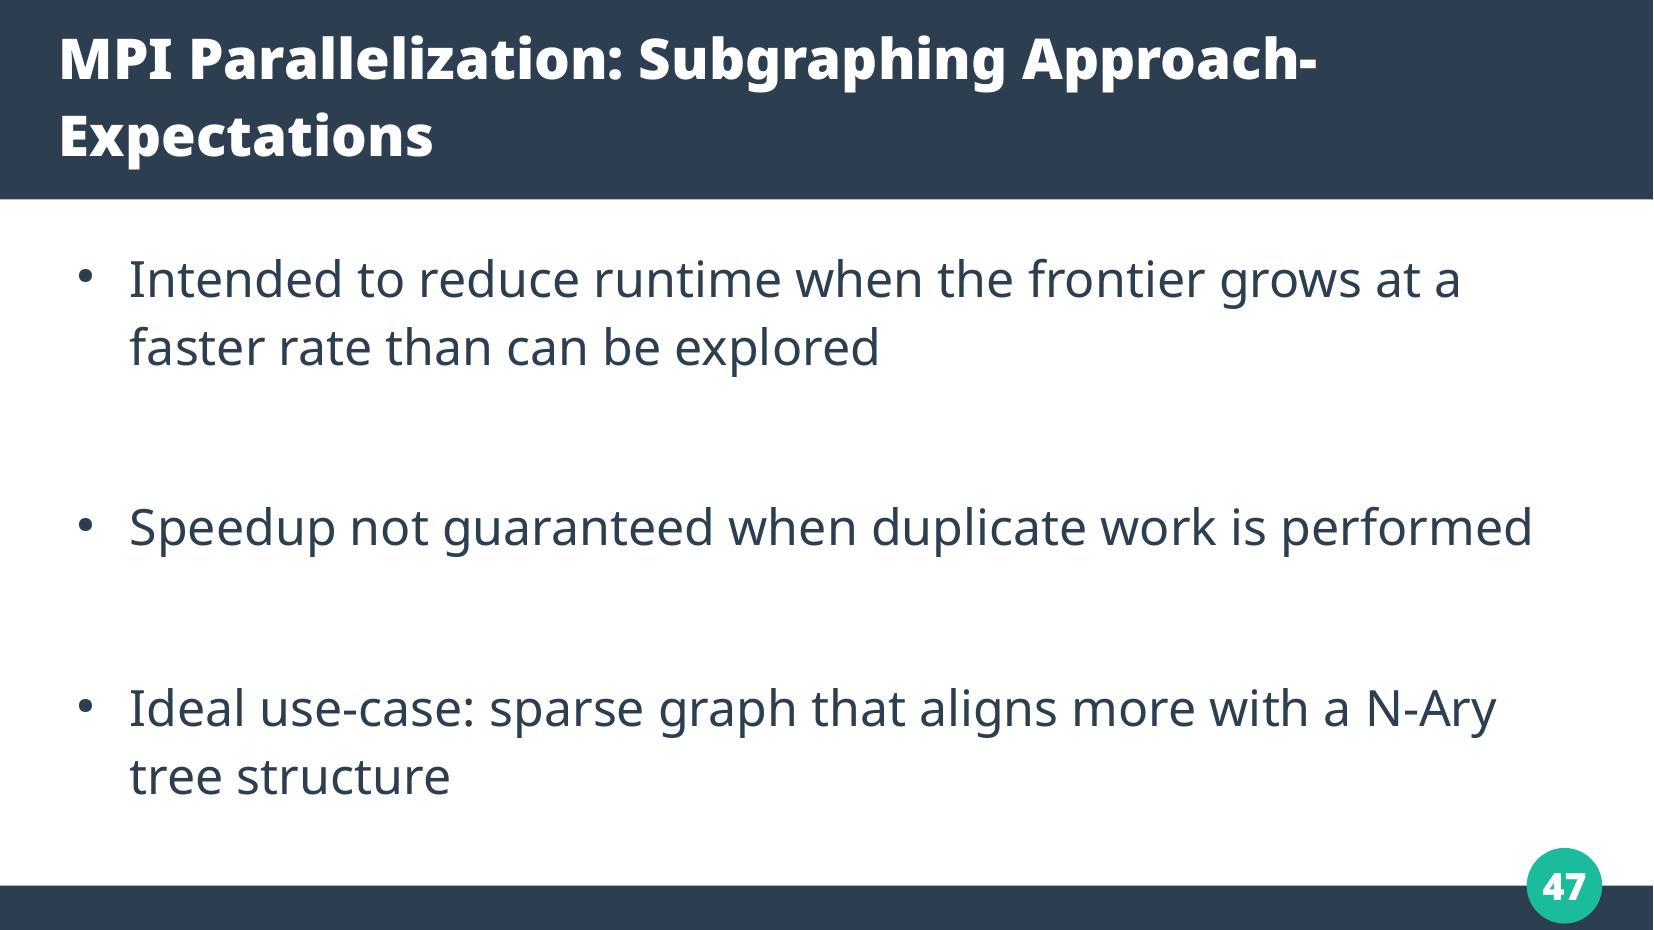

# MPI Parallelization: Subgraphing Approach- Expectations
Intended to reduce runtime when the frontier grows at a faster rate than can be explored
Speedup not guaranteed when duplicate work is performed
Ideal use-case: sparse graph that aligns more with a N-Ary tree structure